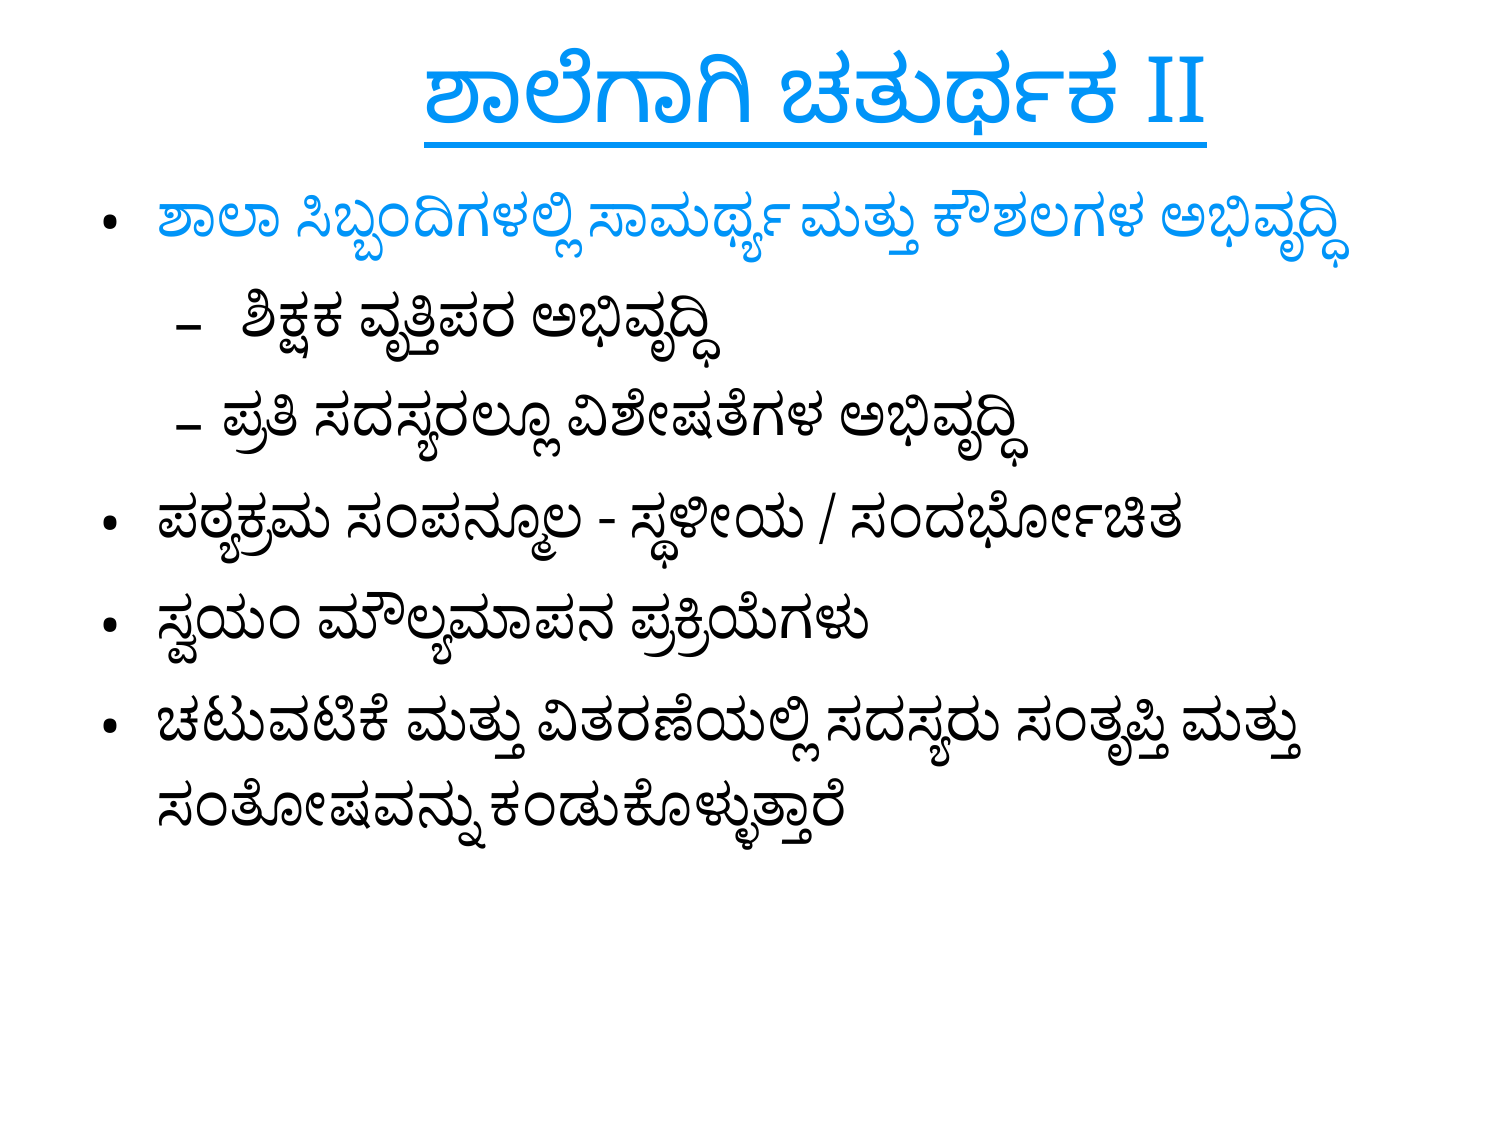

# ಶಾಲೆಗಾಗಿ ಚತುರ್ಥಕ II
ಶಾಲಾ ಸಿಬ್ಬಂದಿಗಳಲ್ಲಿ ಸಾಮರ್ಥ್ಯ ಮತ್ತು ಕೌಶಲಗಳ ಅಭಿವೃದ್ಧಿ
 ಶಿಕ್ಷಕ ವೃತ್ತಿಪರ ಅಭಿವೃದ್ಧಿ
ಪ್ರತಿ ಸದಸ್ಯರಲ್ಲೂ ವಿಶೇಷತೆಗಳ ಅಭಿವೃದ್ಧಿ
ಪಠ್ಯಕ್ರಮ ಸಂಪನ್ಮೂಲ - ಸ್ಥಳೀಯ / ಸಂದರ್ಭೋಚಿತ
ಸ್ವಯಂ ಮೌಲ್ಯಮಾಪನ ಪ್ರಕ್ರಿಯೆಗಳು
ಚಟುವಟಿಕೆ ಮತ್ತು ವಿತರಣೆಯಲ್ಲಿ ಸದಸ್ಯರು ಸಂತೃಪ್ತಿ ಮತ್ತು ಸಂತೋಷವನ್ನು ಕಂಡುಕೊಳ್ಳುತ್ತಾರೆ